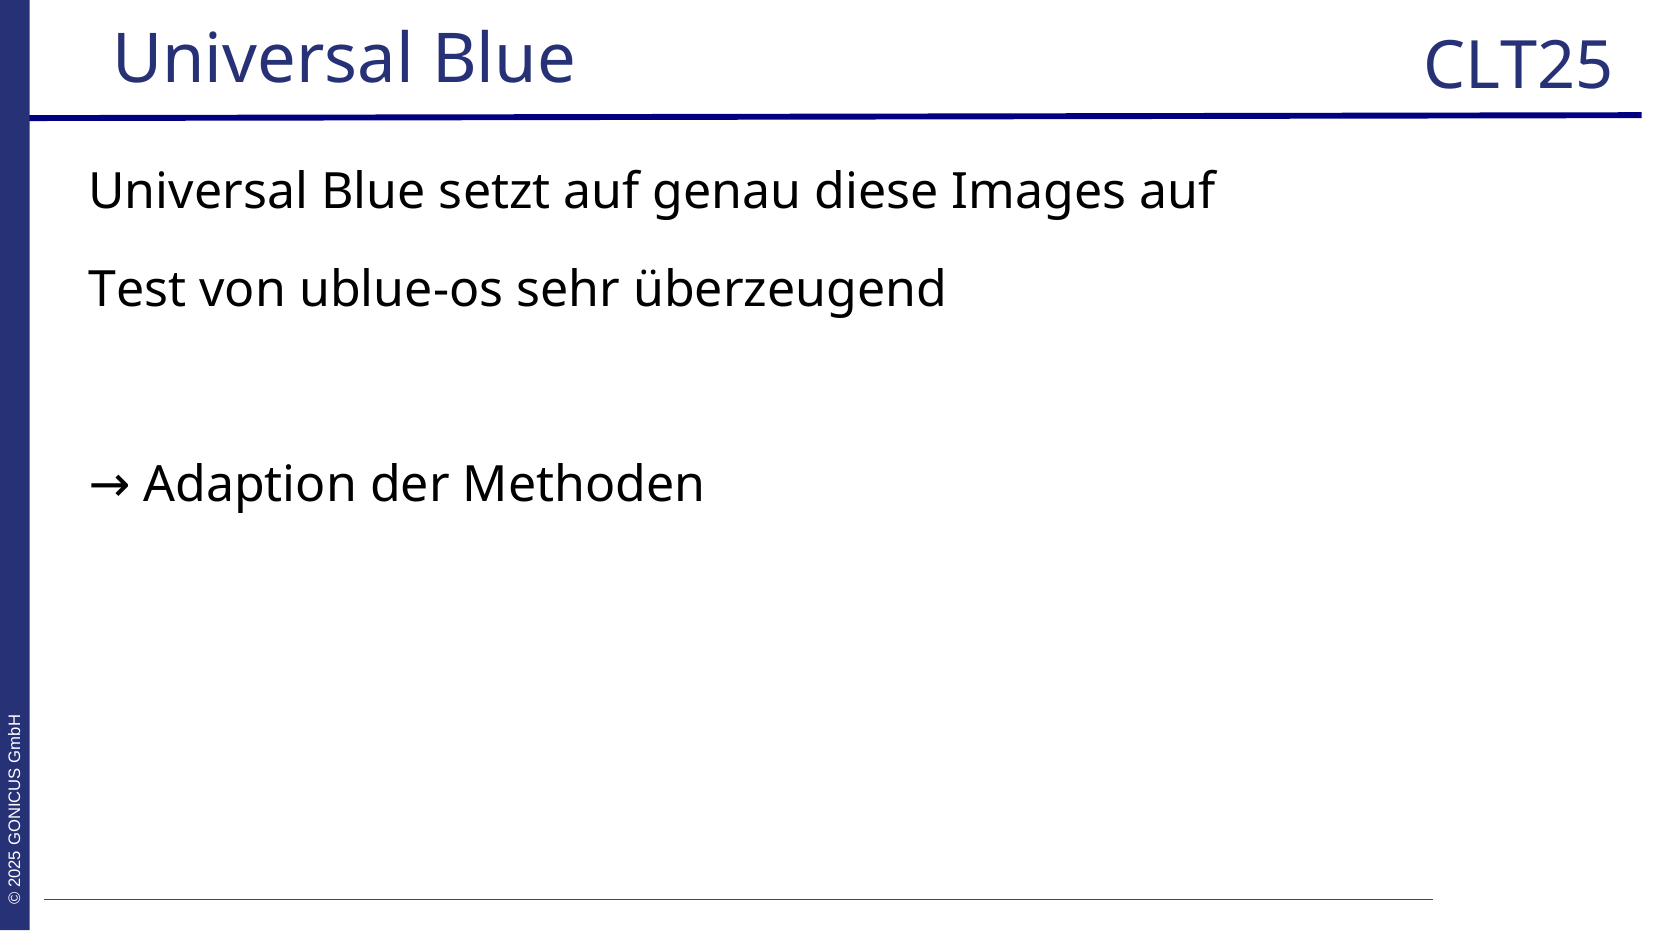

# Universal Blue
Universal Blue setzt auf genau diese Images auf
Test von ublue-os sehr überzeugend
→ Adaption der Methoden